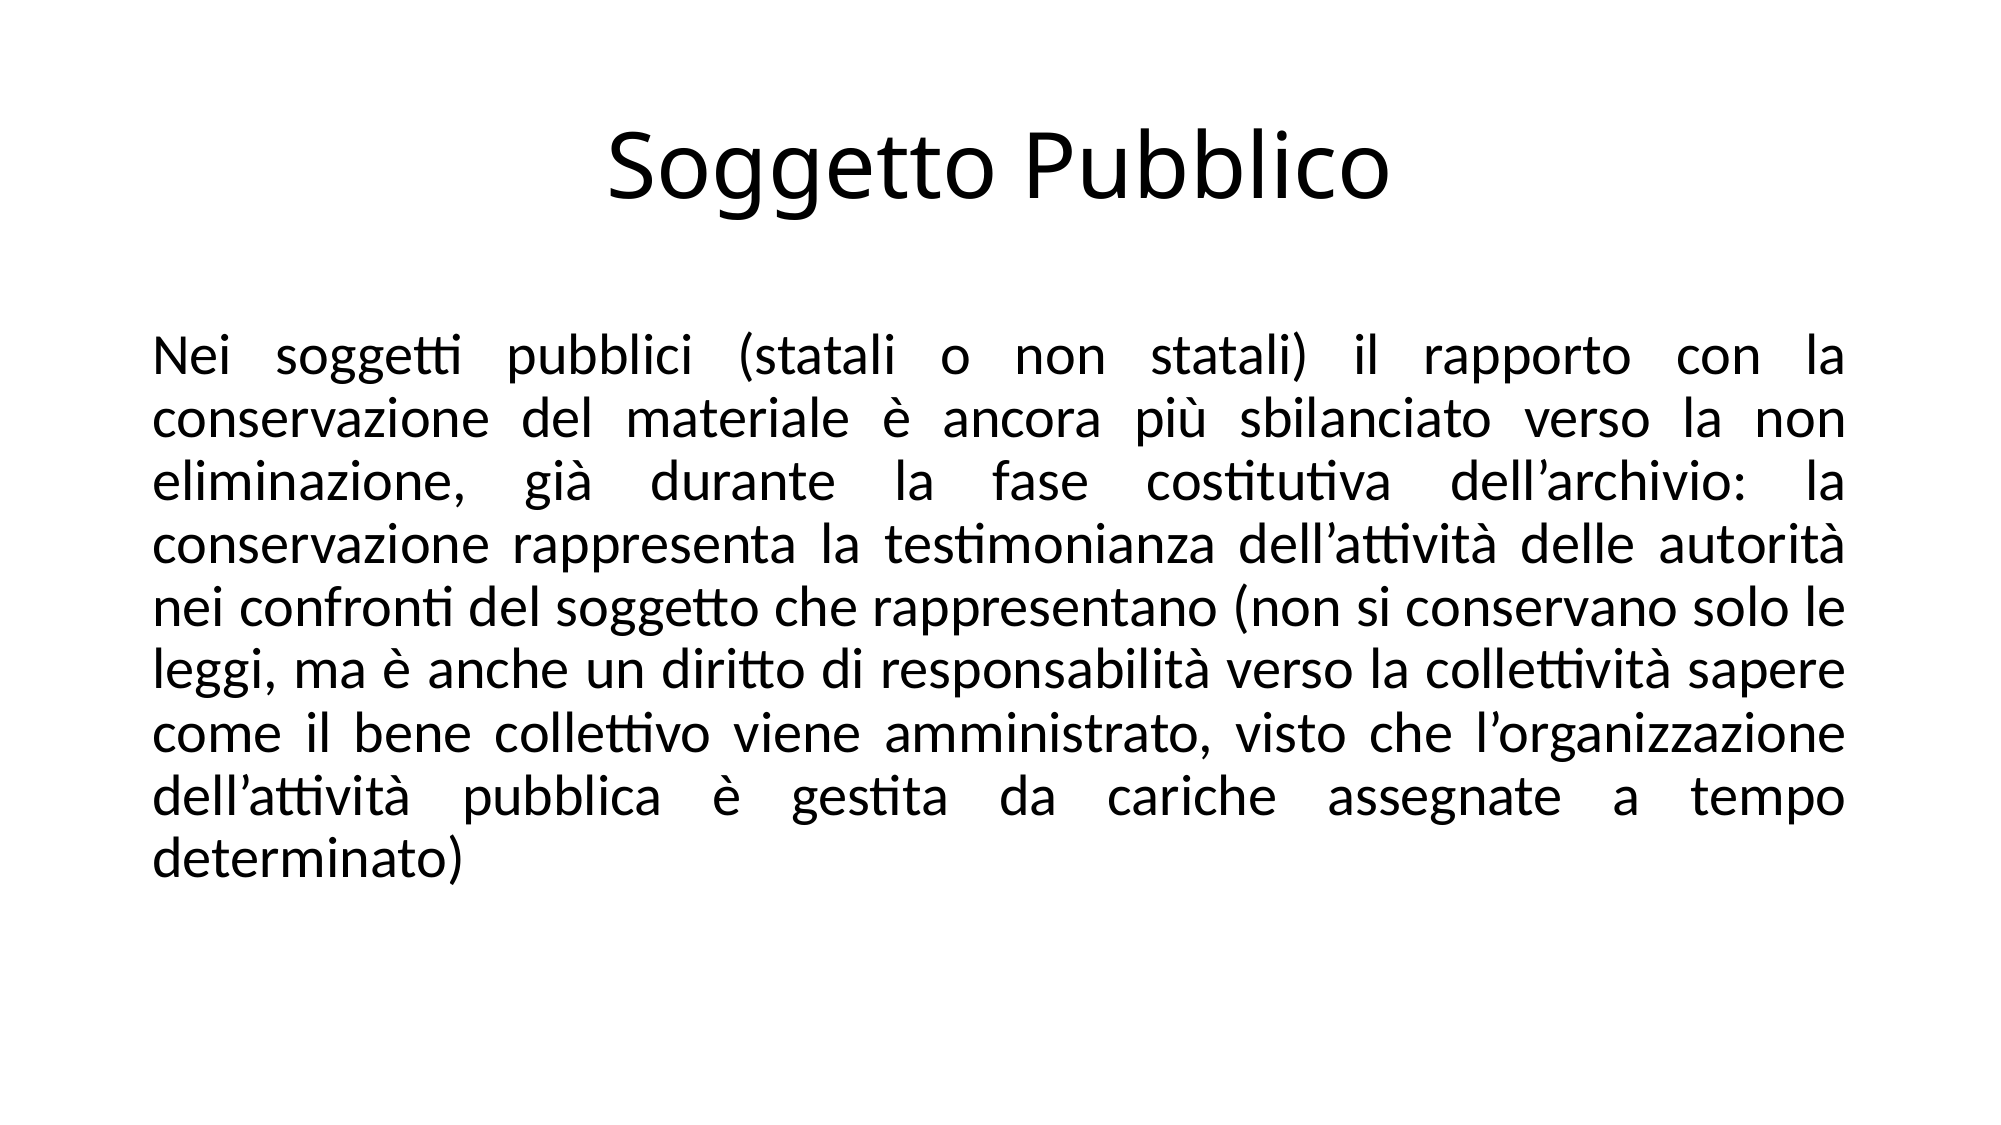

# Soggetto Pubblico
Nei soggetti pubblici (statali o non statali) il rapporto con la conservazione del materiale è ancora più sbilanciato verso la non eliminazione, già durante la fase costitutiva dell’archivio: la conservazione rappresenta la testimonianza dell’attività delle autorità nei confronti del soggetto che rappresentano (non si conservano solo le leggi, ma è anche un diritto di responsabilità verso la collettività sapere come il bene collettivo viene amministrato, visto che l’organizzazione dell’attività pubblica è gestita da cariche assegnate a tempo determinato)